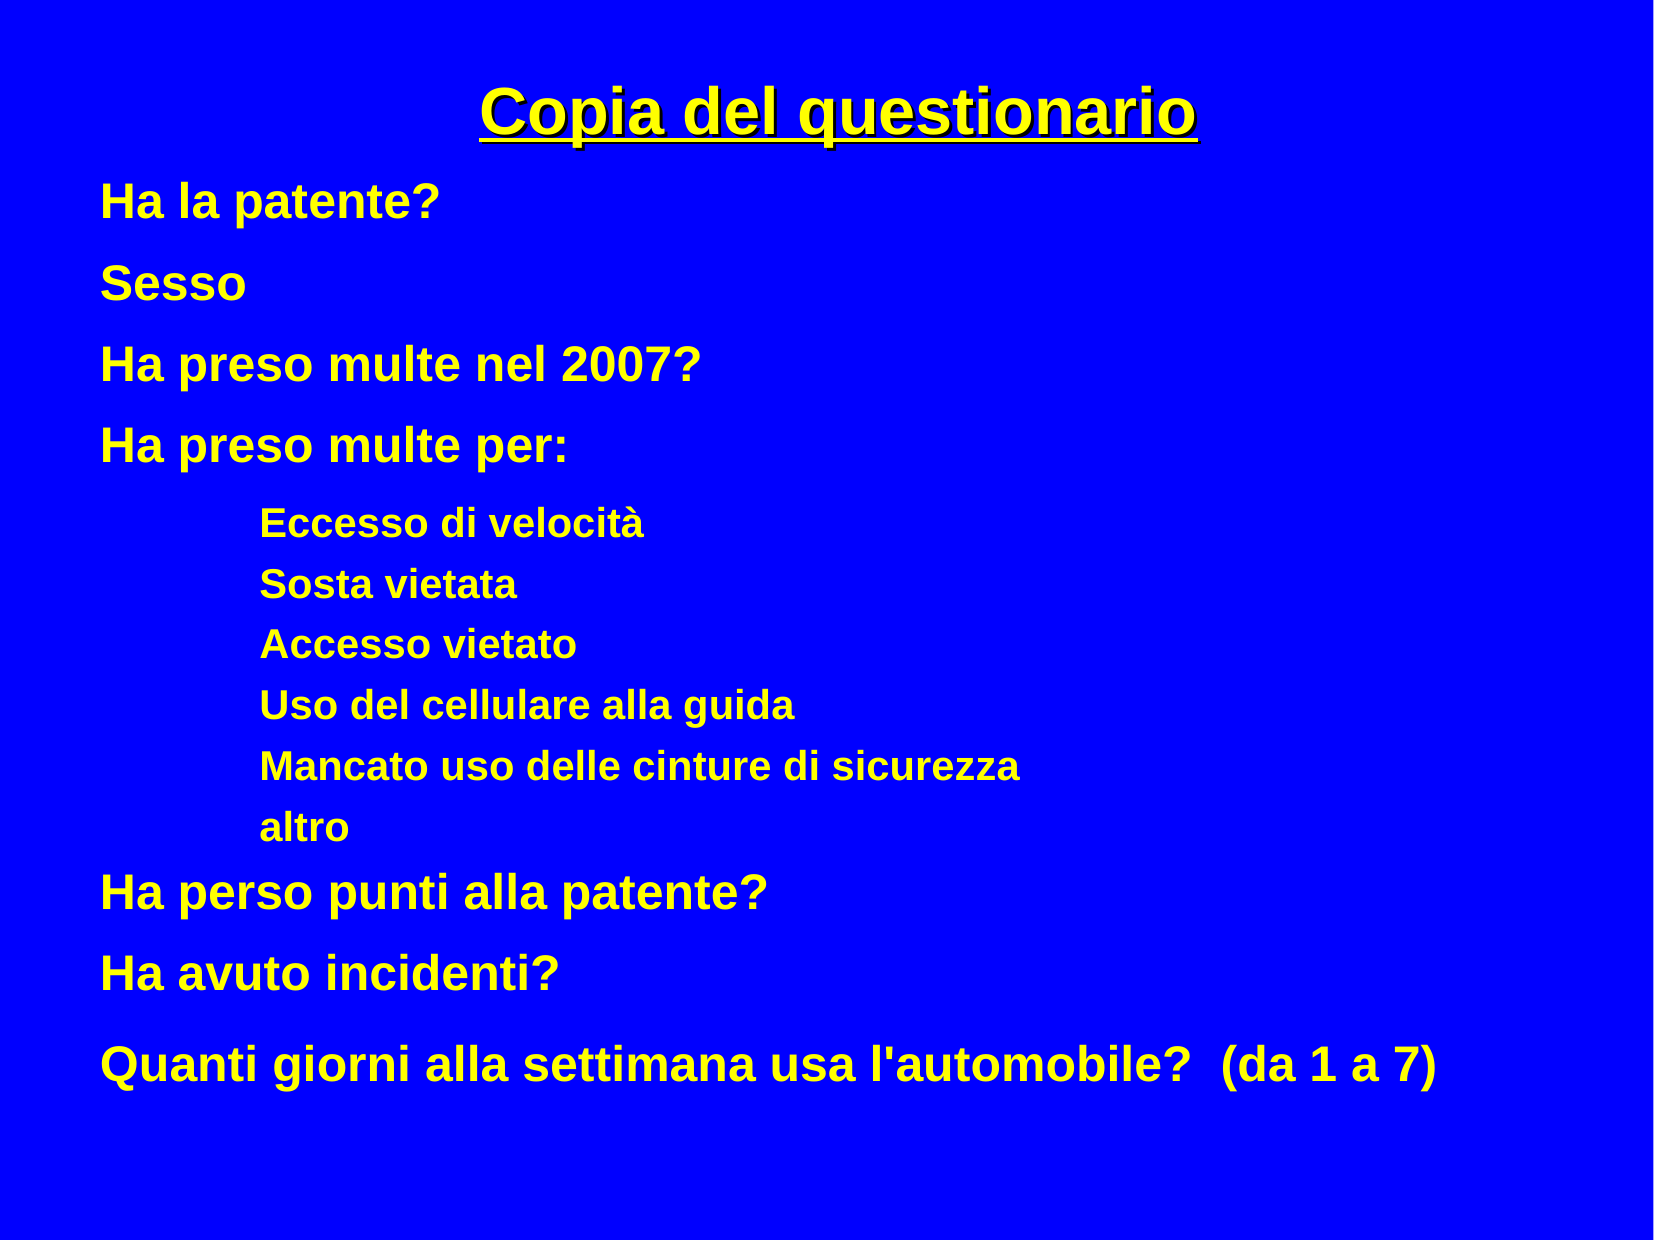

# Copia del questionario
Ha la patente?
Sesso
Ha preso multe nel 2007?
Ha preso multe per:
Eccesso di velocità
Sosta vietata
Accesso vietato
Uso del cellulare alla guida
Mancato uso delle cinture di sicurezza
altro
Ha perso punti alla patente?
Ha avuto incidenti?
Quanti giorni alla settimana usa l'automobile? (da 1 a 7)‏